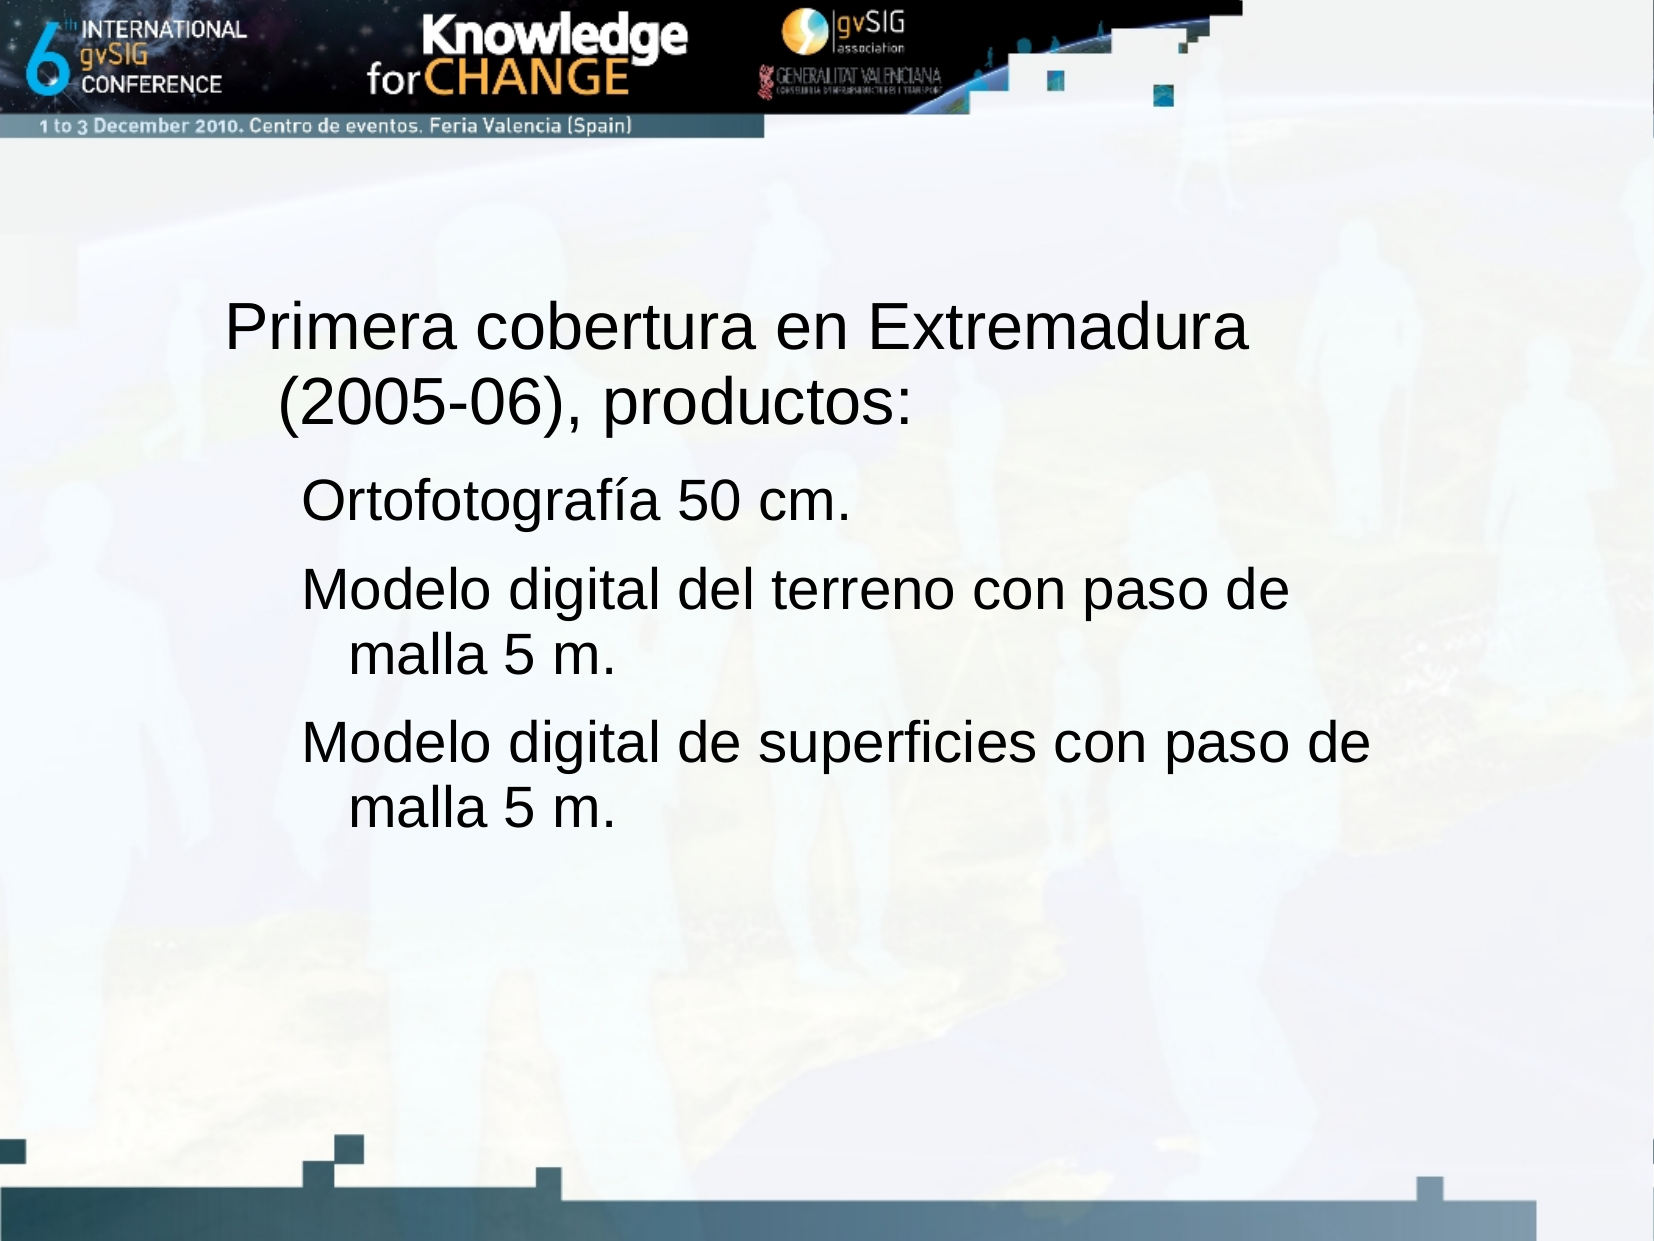

# Primera cobertura en Extremadura (2005-06), productos:
Ortofotografía 50 cm.
Modelo digital del terreno con paso de malla 5 m.
Modelo digital de superficies con paso de malla 5 m.